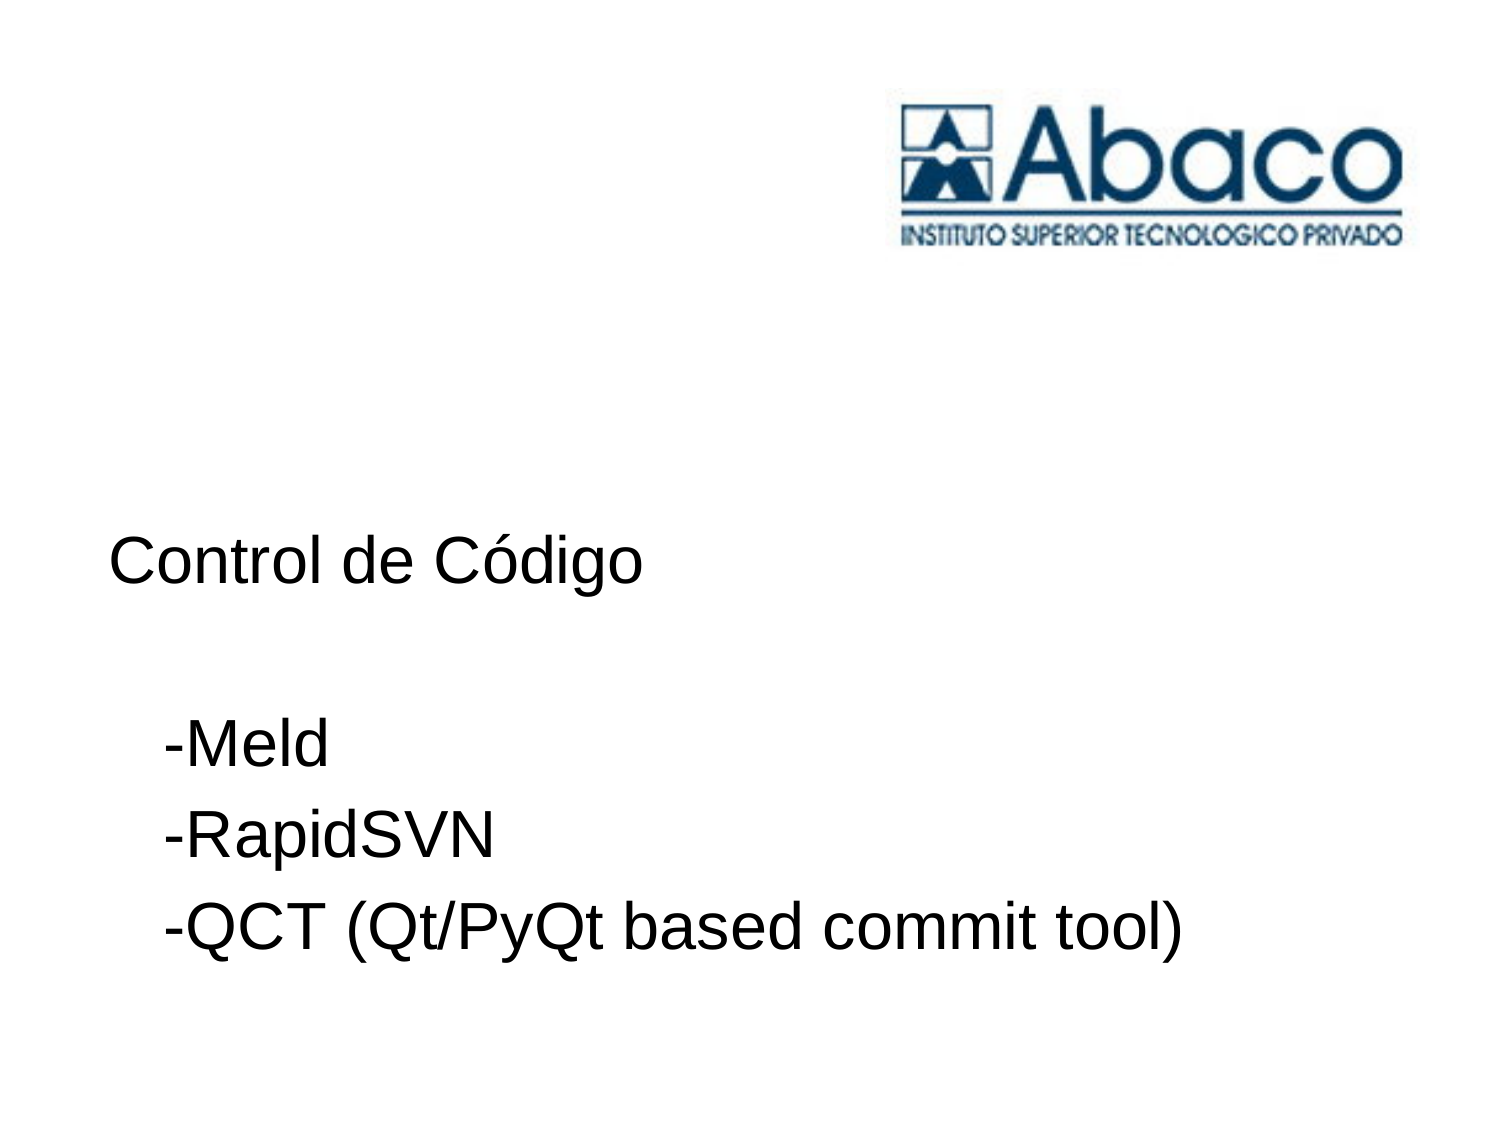

# Control de Código
 -Meld
 -RapidSVN
 -QCT (Qt/PyQt based commit tool)